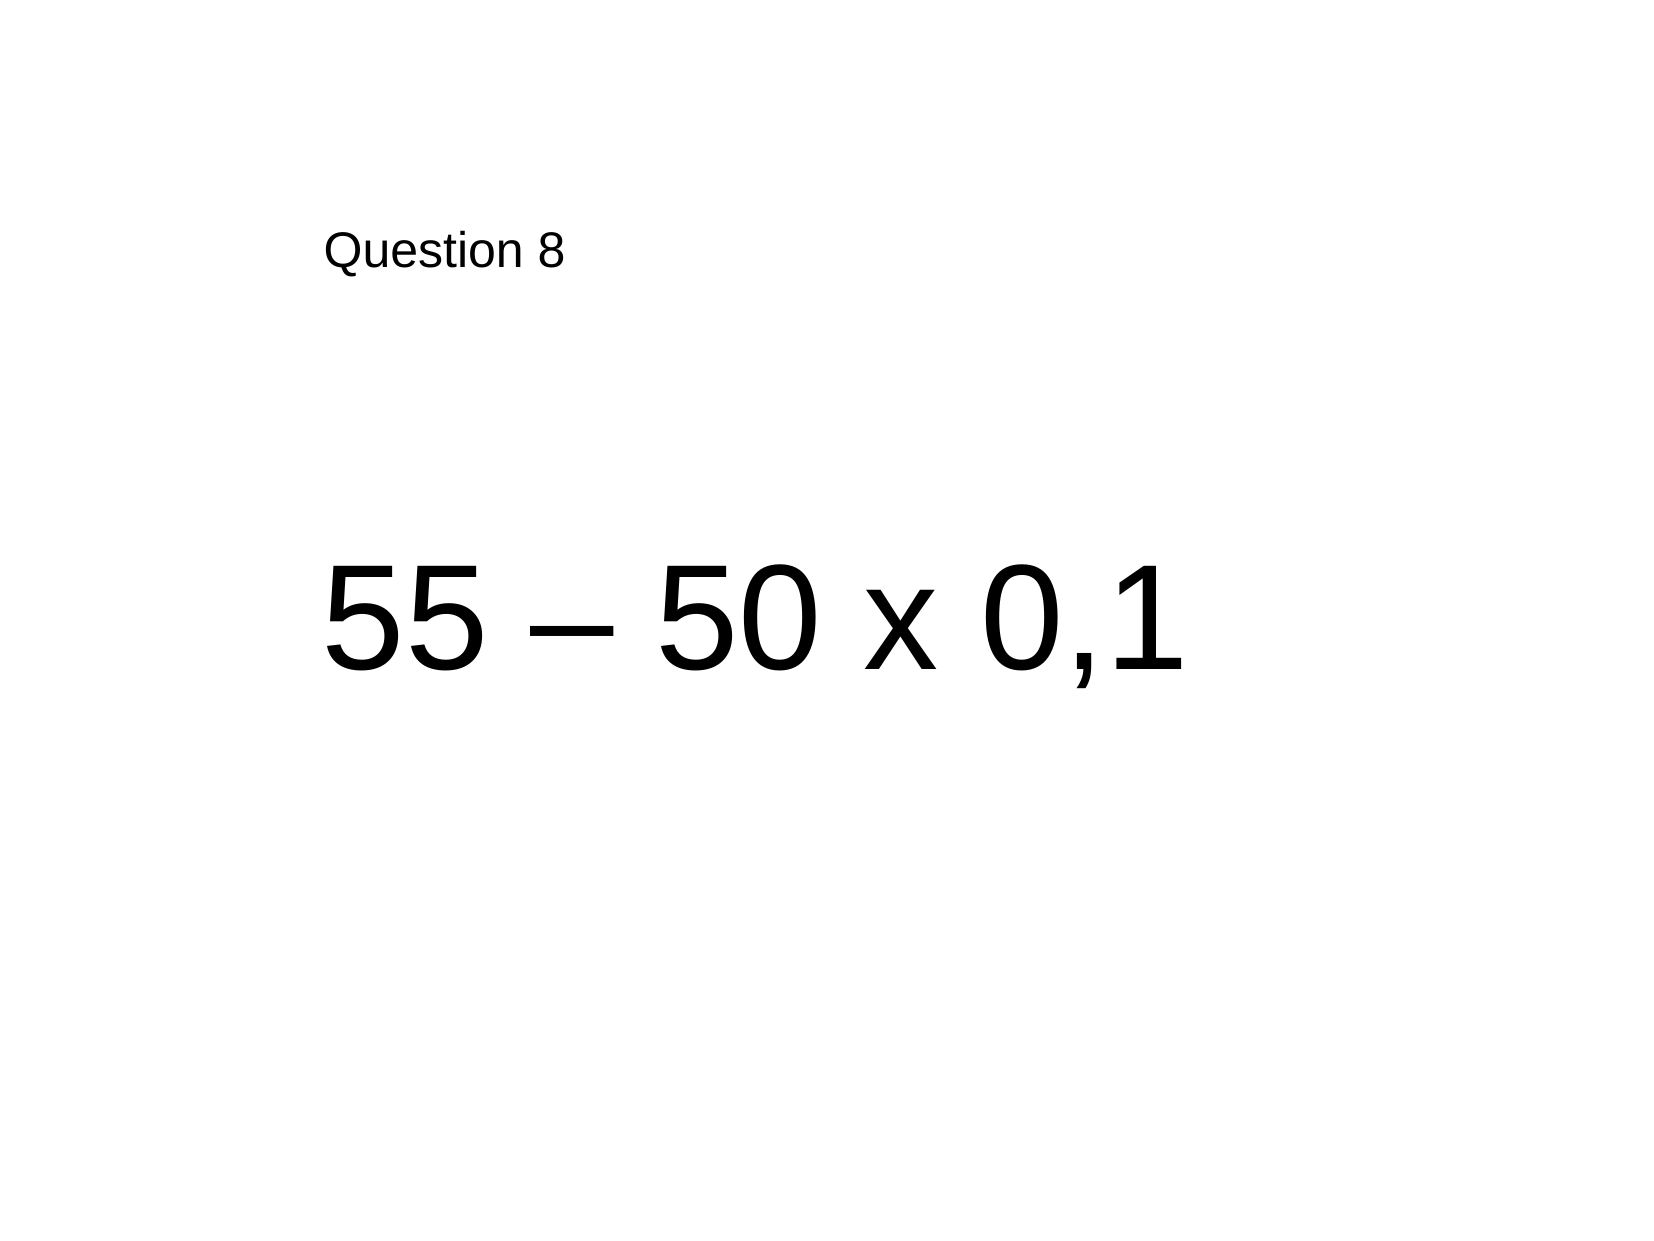

Question 8
55 – 50 x 0,1